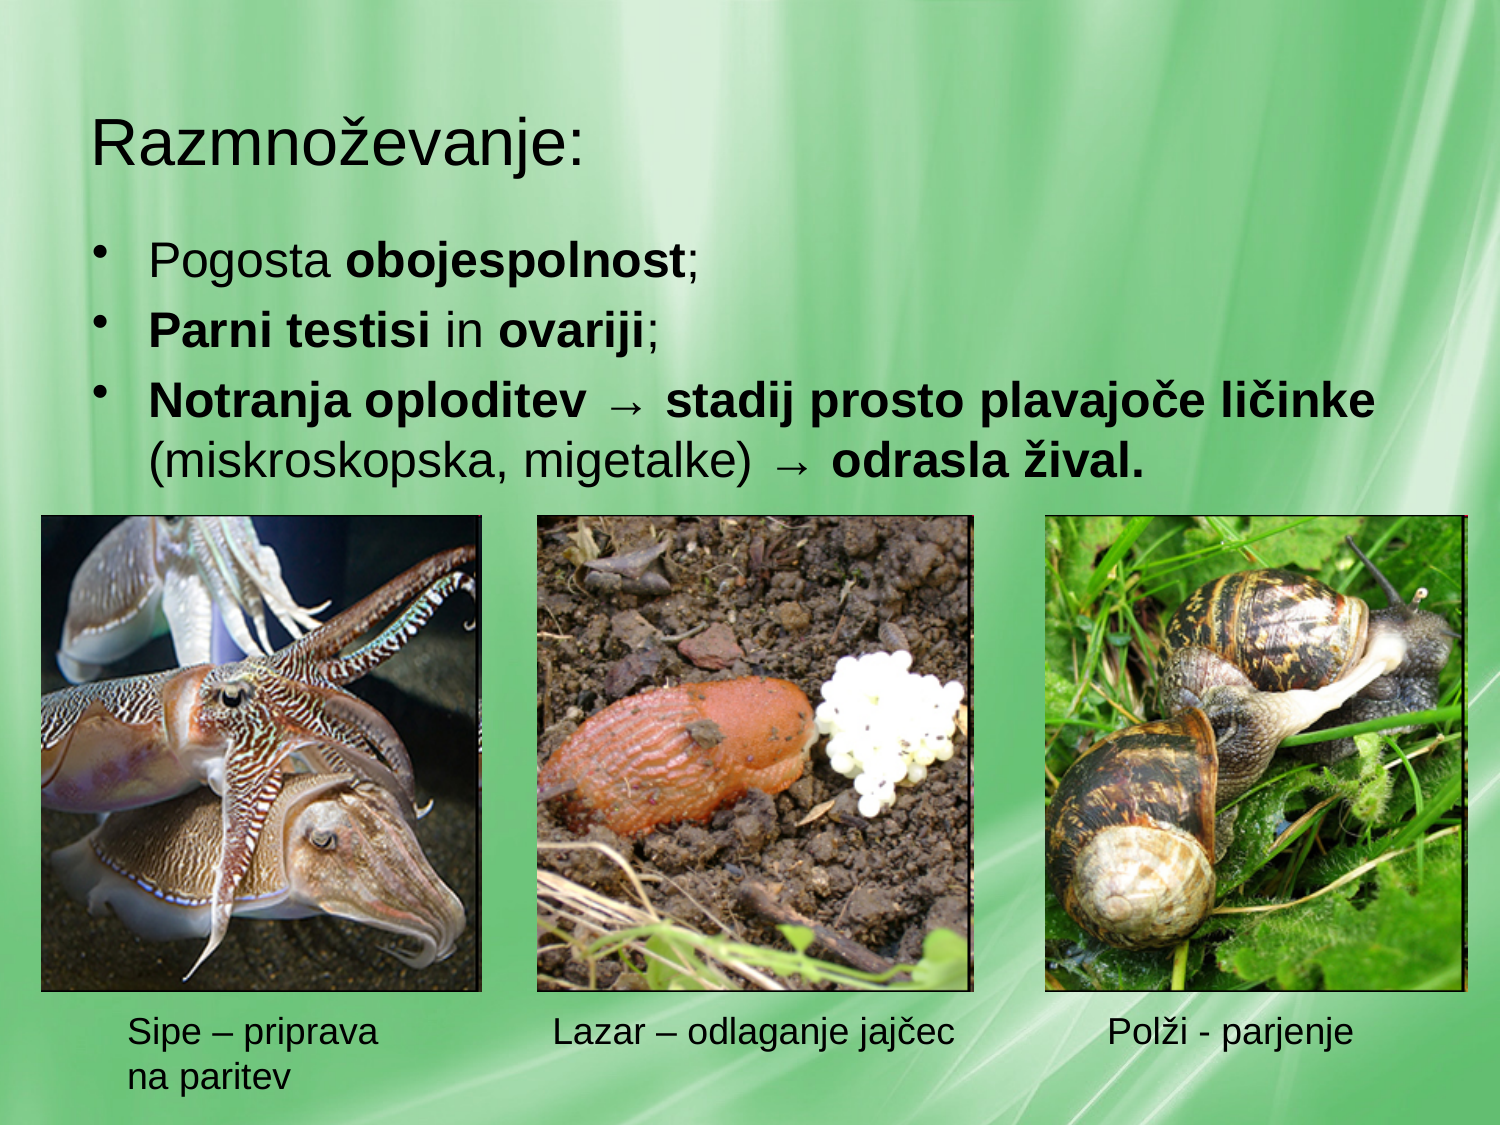

# Razmnoževanje:
Pogosta obojespolnost;
Parni testisi in ovariji;
Notranja oploditev → stadij prosto plavajoče ličinke (miskroskopska, migetalke) → odrasla žival.
Sipe – priprava na paritev
Lazar – odlaganje jajčec
Polži - parjenje